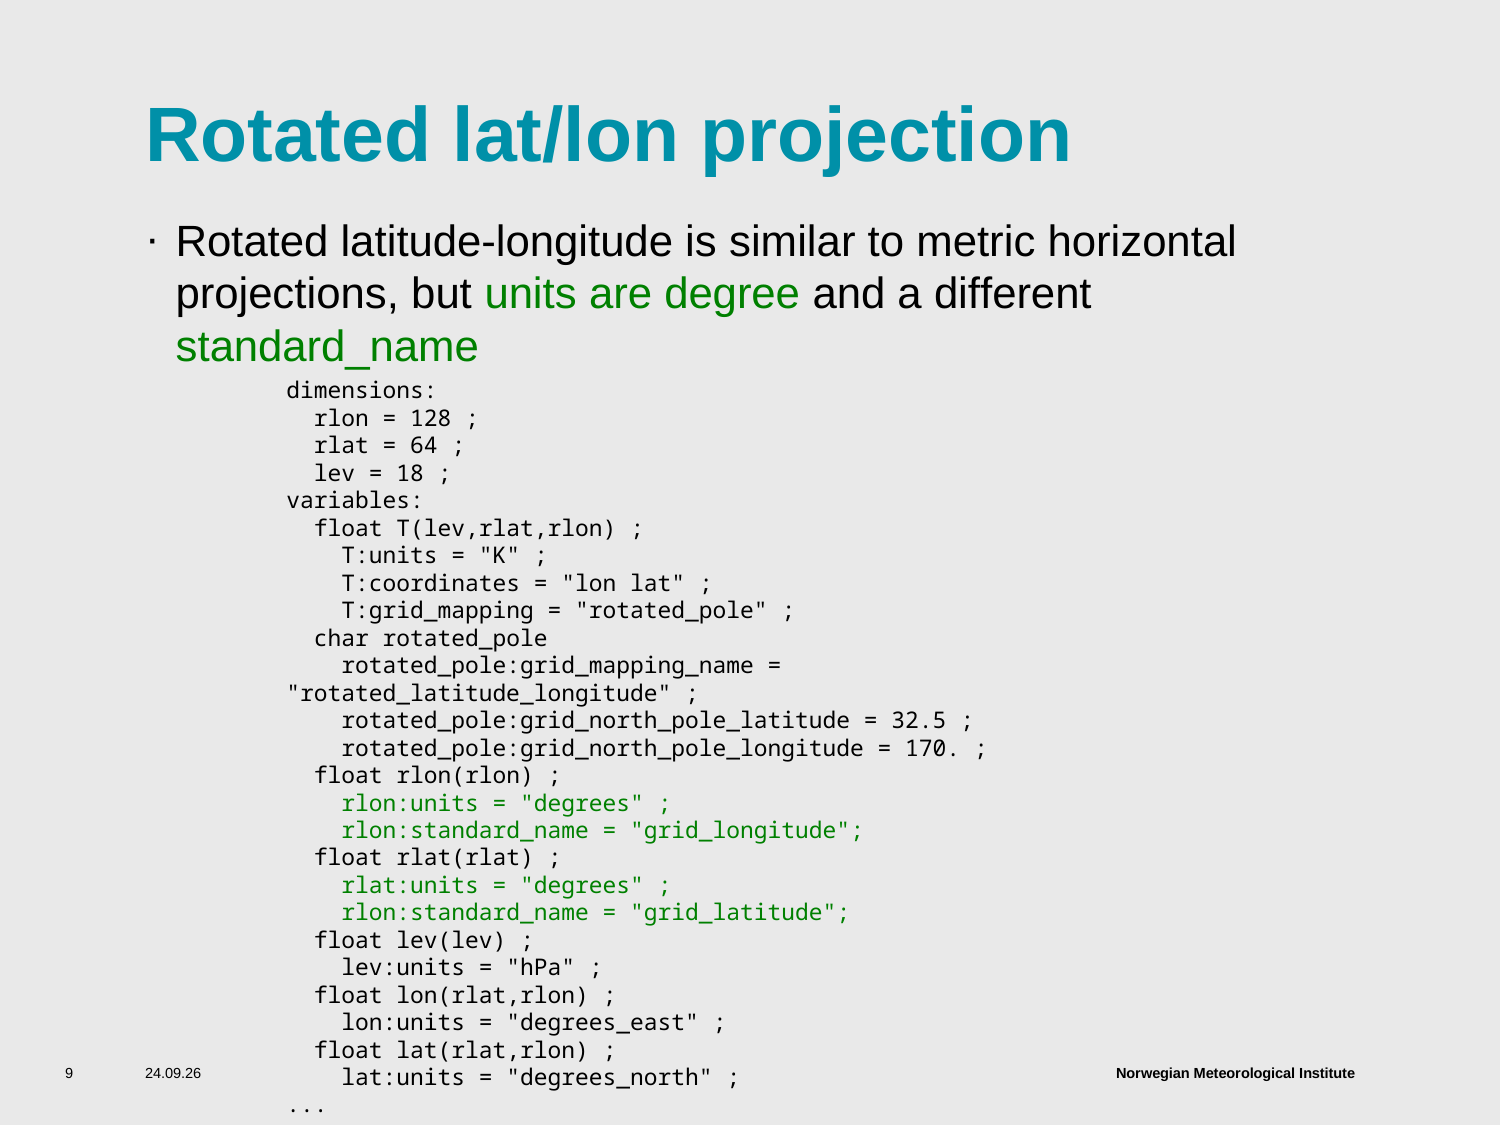

# Rotated lat/lon projection
Rotated latitude-longitude is similar to metric horizontal projections, but units are degree and a different standard_name
dimensions:
 rlon = 128 ;
 rlat = 64 ;
 lev = 18 ;
variables:
 float T(lev,rlat,rlon) ;
 T:units = "K" ;
 T:coordinates = "lon lat" ;
 T:grid_mapping = "rotated_pole" ;
 char rotated_pole
 rotated_pole:grid_mapping_name = "rotated_latitude_longitude" ;
 rotated_pole:grid_north_pole_latitude = 32.5 ;
 rotated_pole:grid_north_pole_longitude = 170. ;
 float rlon(rlon) ;
 rlon:units = "degrees" ;
 rlon:standard_name = "grid_longitude";
 float rlat(rlat) ;
 rlat:units = "degrees" ;
 rlon:standard_name = "grid_latitude";
 float lev(lev) ;
 lev:units = "hPa" ;
 float lon(rlat,rlon) ;
 lon:units = "degrees_east" ;
 float lat(rlat,rlon) ;
 lat:units = "degrees_north" ;
...